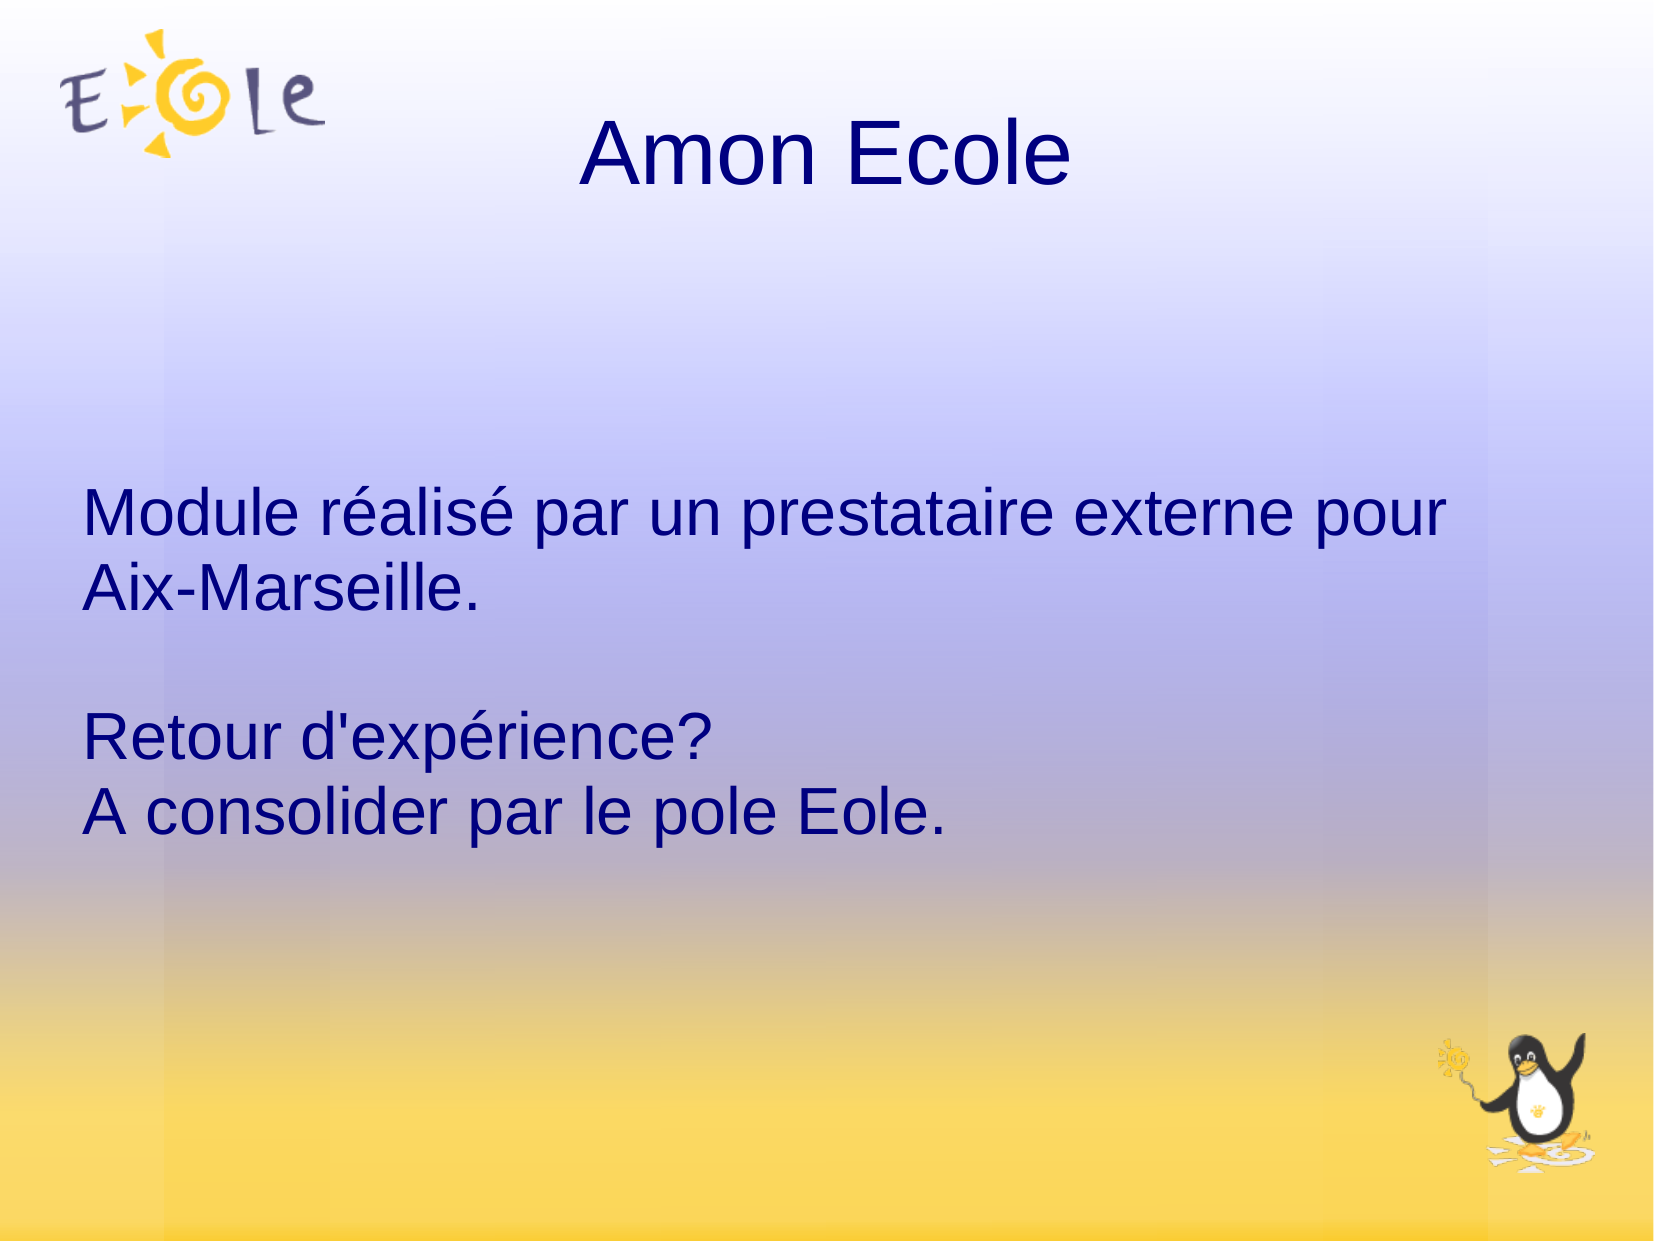

# Amon Ecole
Module réalisé par un prestataire externe pour Aix-Marseille.
Retour d'expérience?
A consolider par le pole Eole.